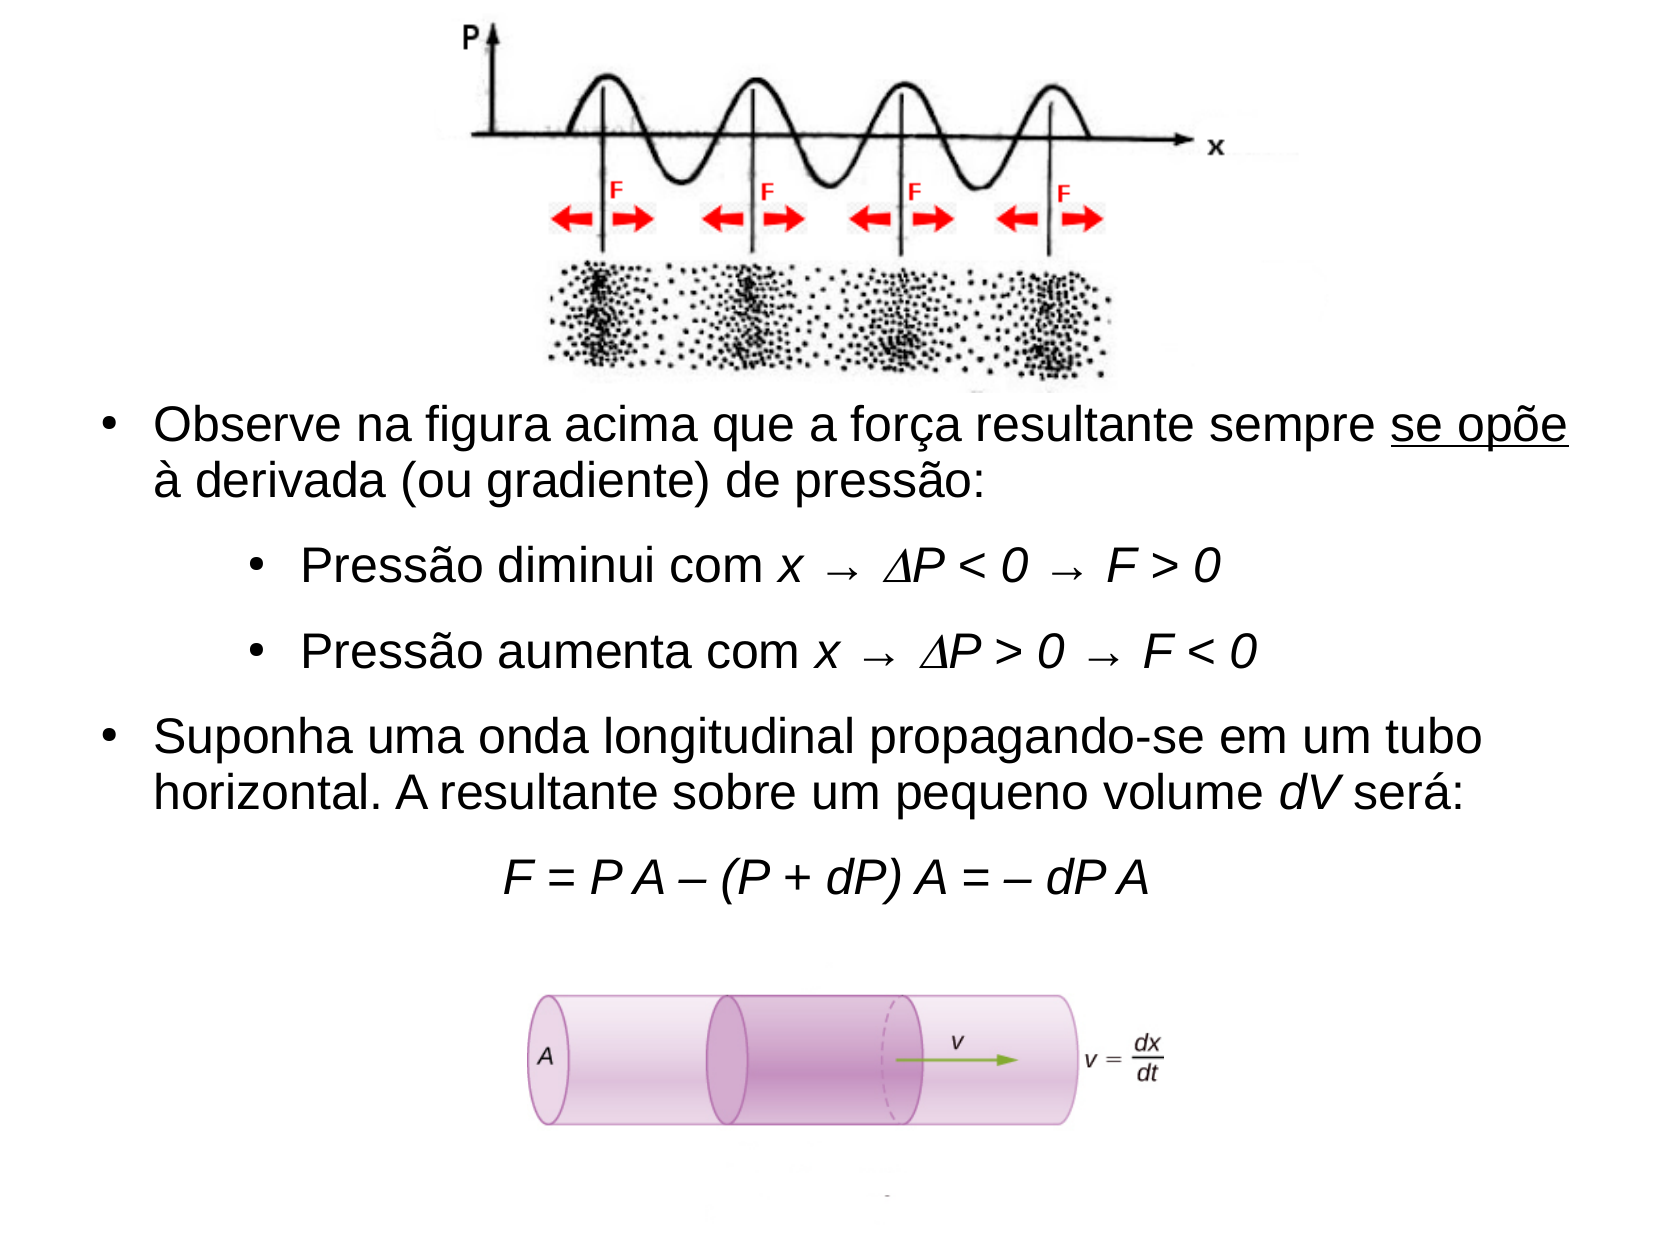

#
Observe na figura acima que a força resultante sempre se opõe à derivada (ou gradiente) de pressão:
Pressão diminui com x → DP < 0 → F > 0
Pressão aumenta com x → DP > 0 → F < 0
Suponha uma onda longitudinal propagando-se em um tubo horizontal. A resultante sobre um pequeno volume dV será:
F = P A – (P + dP) A = – dP A